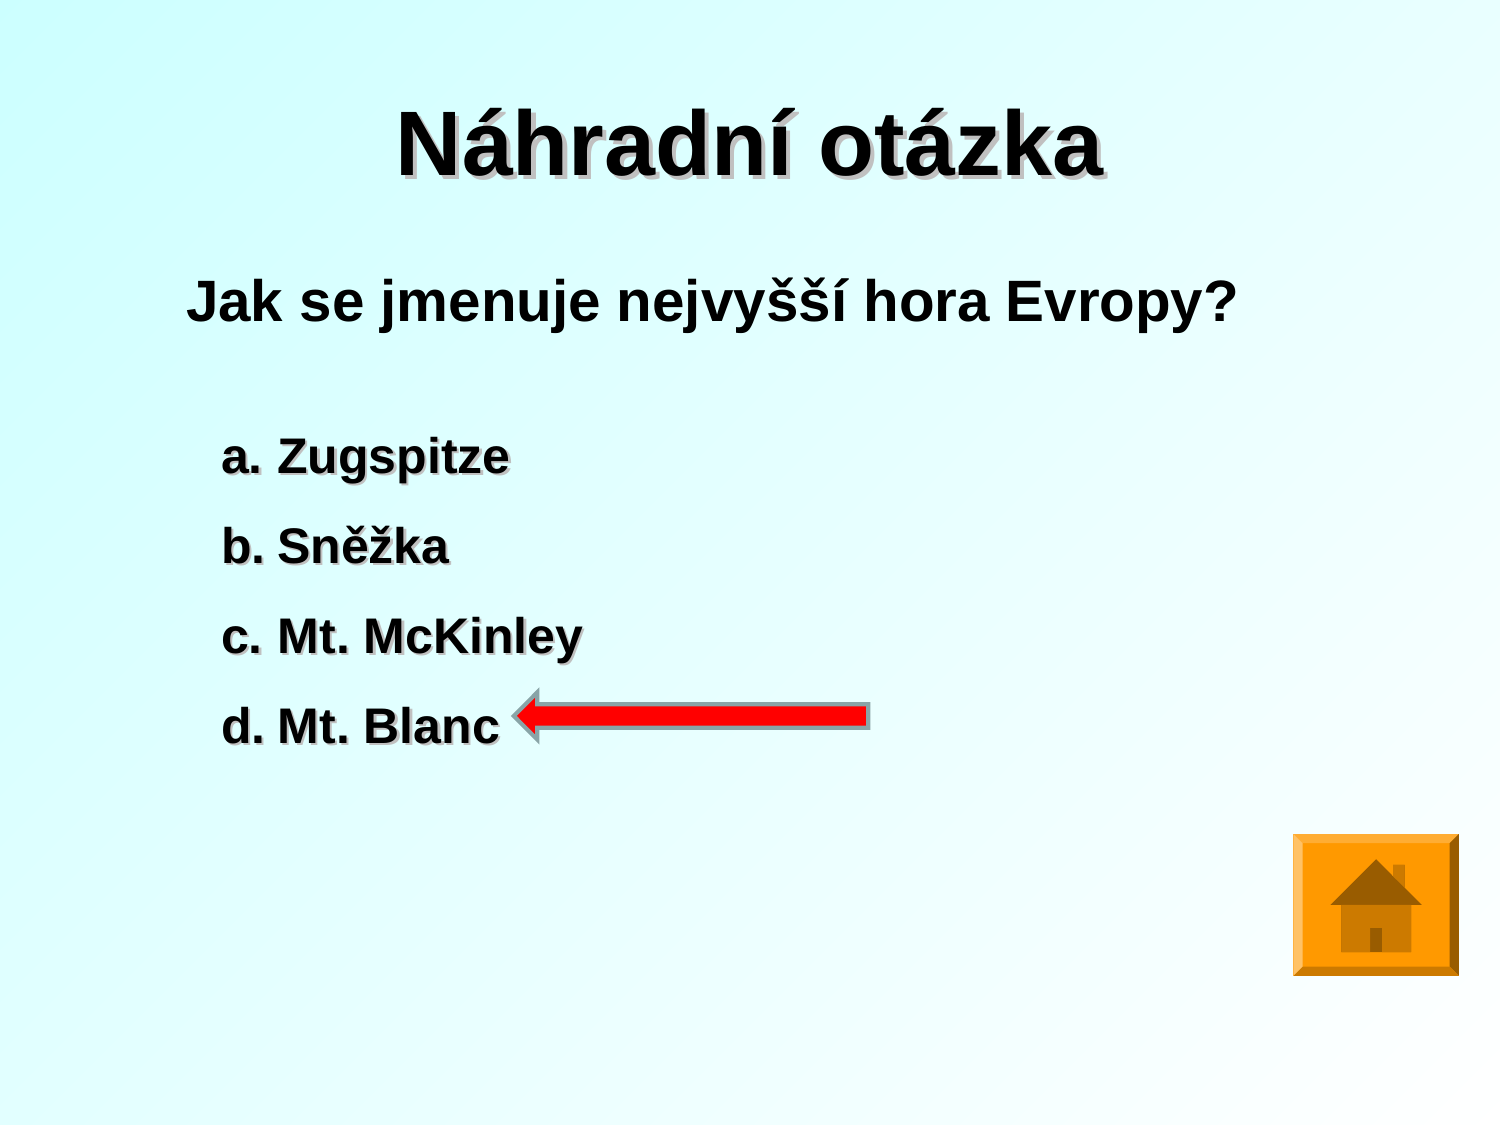

# Náhradní otázka
Jak se jmenuje nejvyšší hora Evropy?
Zugspitze
Sněžka
Mt. McKinley
Mt. Blanc